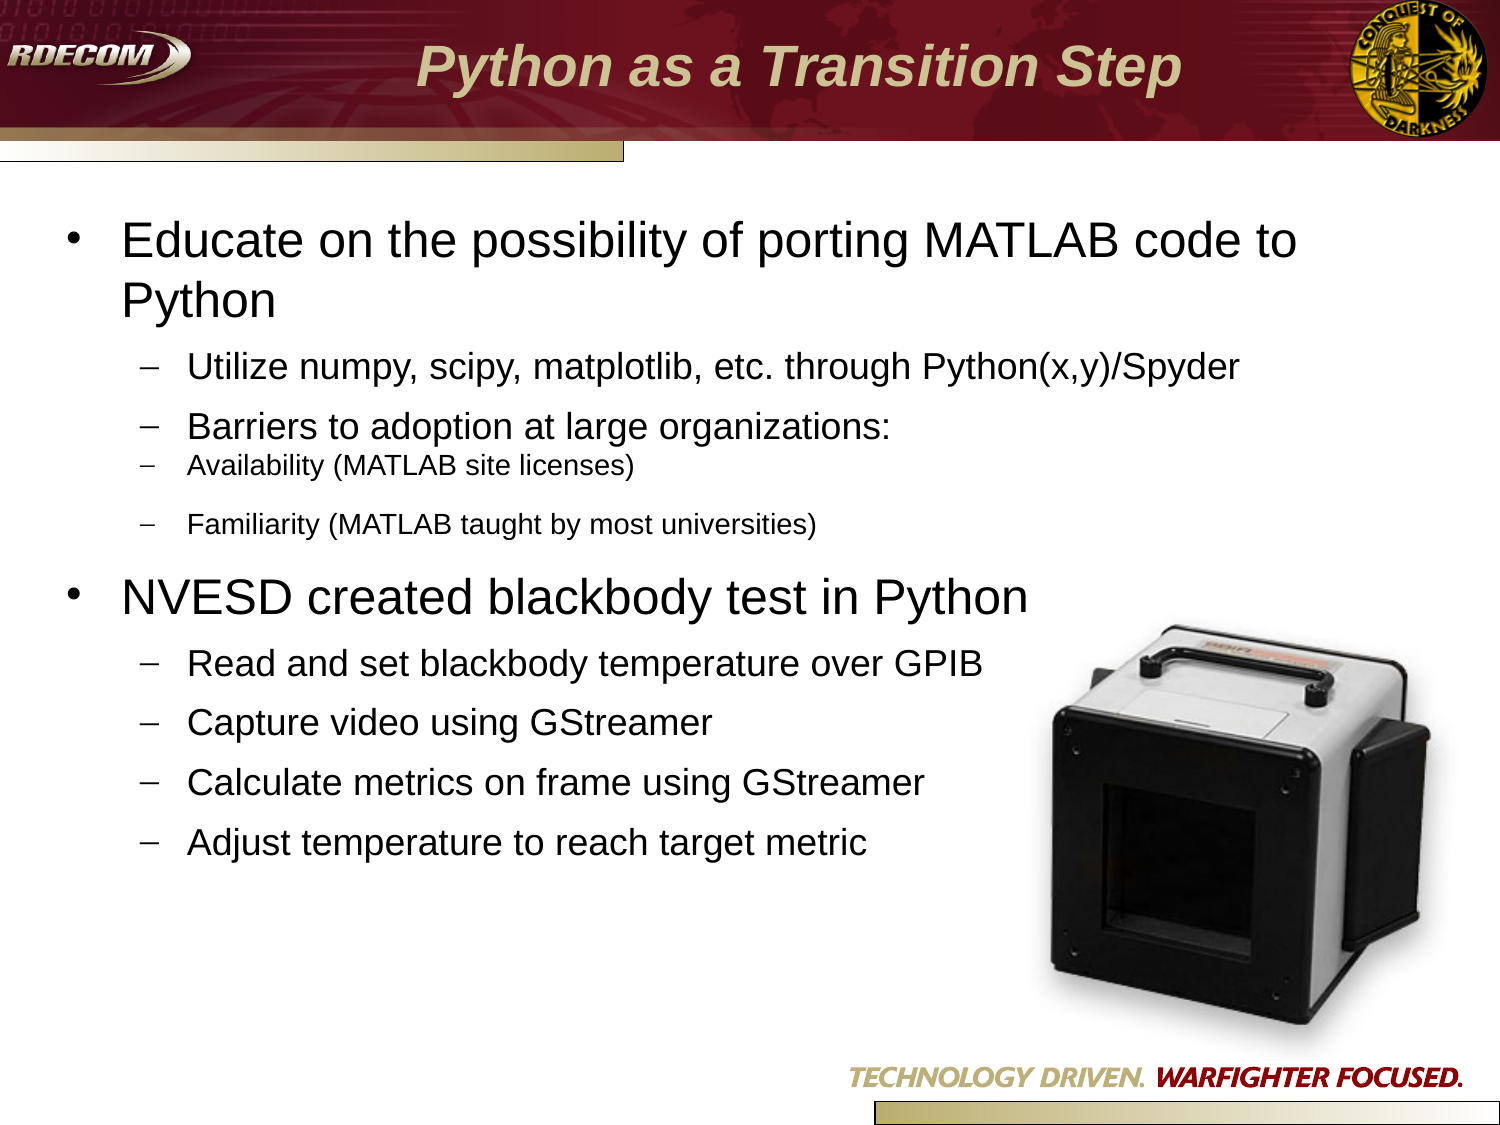

# Python as a Transition Step
Educate on the possibility of porting MATLAB code to Python
Utilize numpy, scipy, matplotlib, etc. through Python(x,y)/Spyder
Barriers to adoption at large organizations:
Availability (MATLAB site licenses)
Familiarity (MATLAB taught by most universities)
NVESD created blackbody test in Python
Read and set blackbody temperature over GPIB
Capture video using GStreamer
Calculate metrics on frame using GStreamer
Adjust temperature to reach target metric